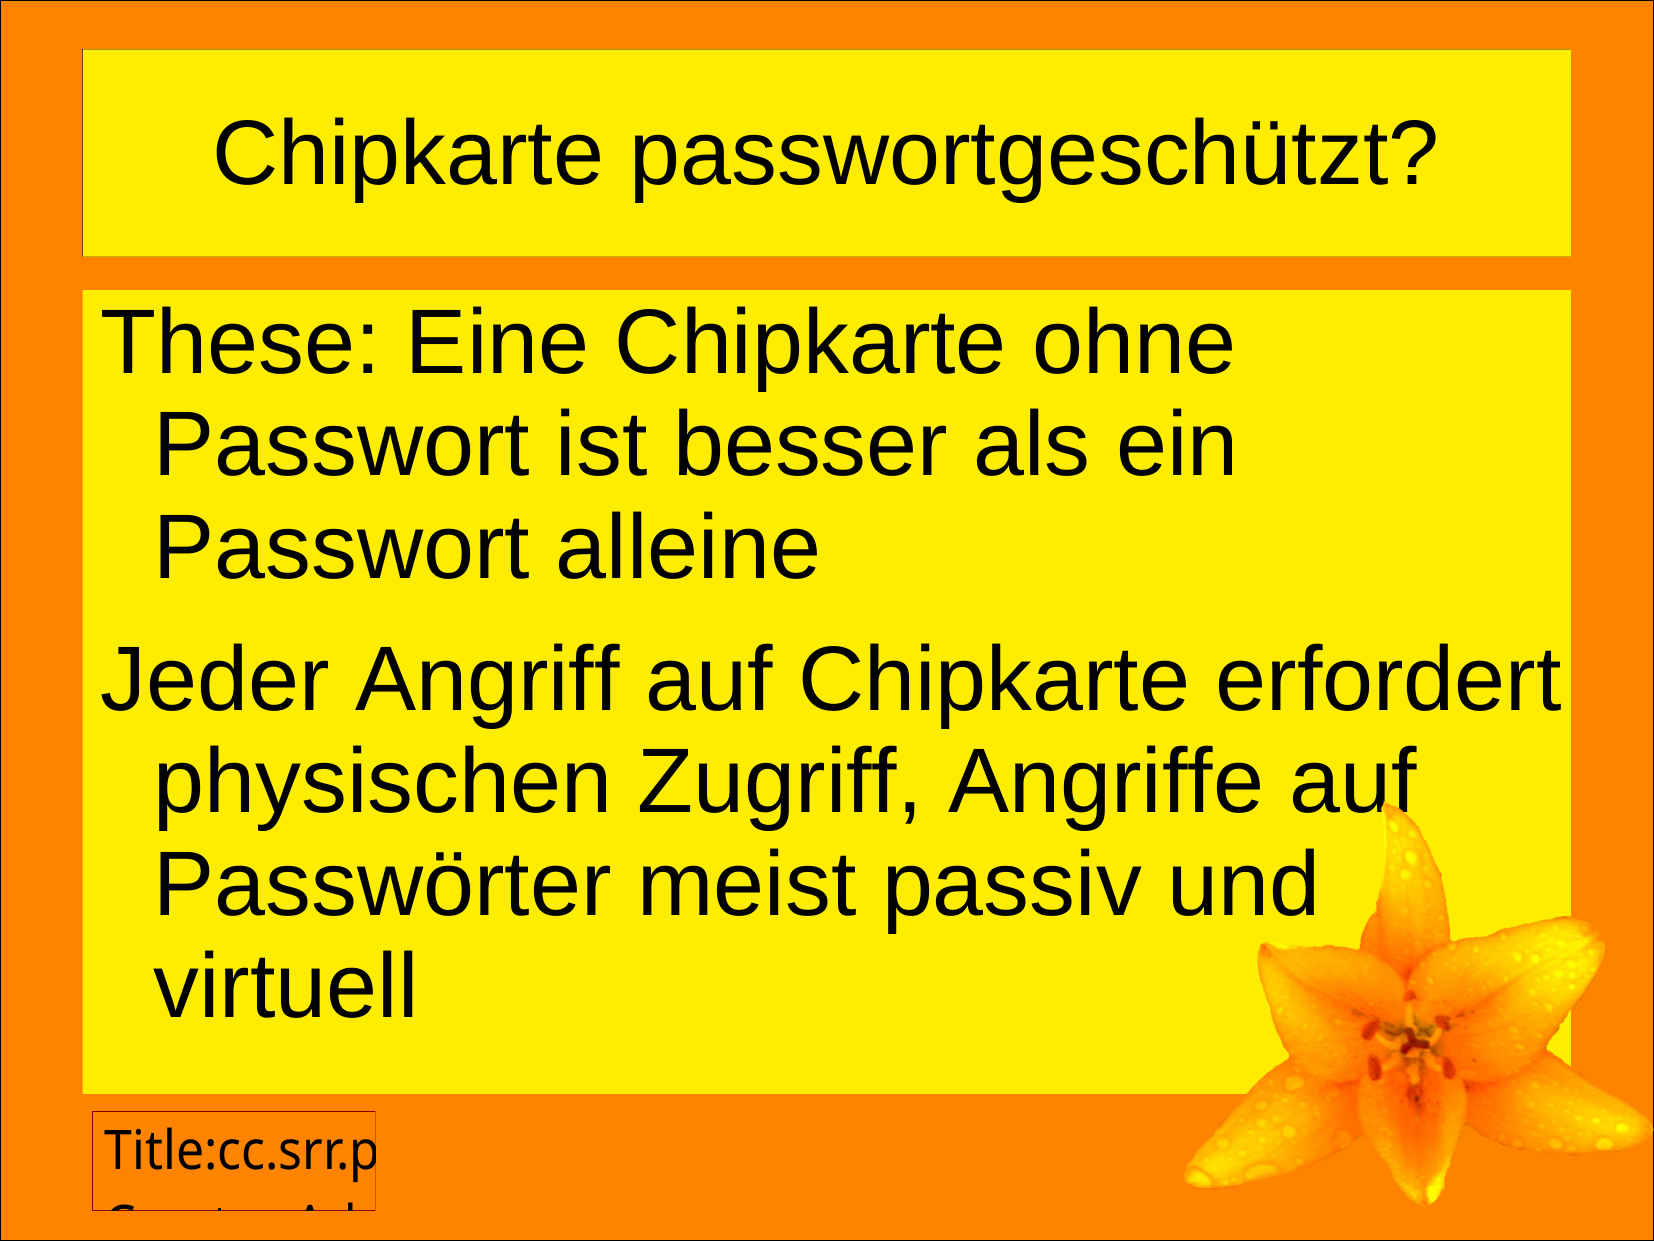

# Chipkarte passwortgeschützt?
These: Eine Chipkarte ohne Passwort ist besser als ein Passwort alleine
Jeder Angriff auf Chipkarte erfordert physischen Zugriff, Angriffe auf Passwörter meist passiv und virtuell